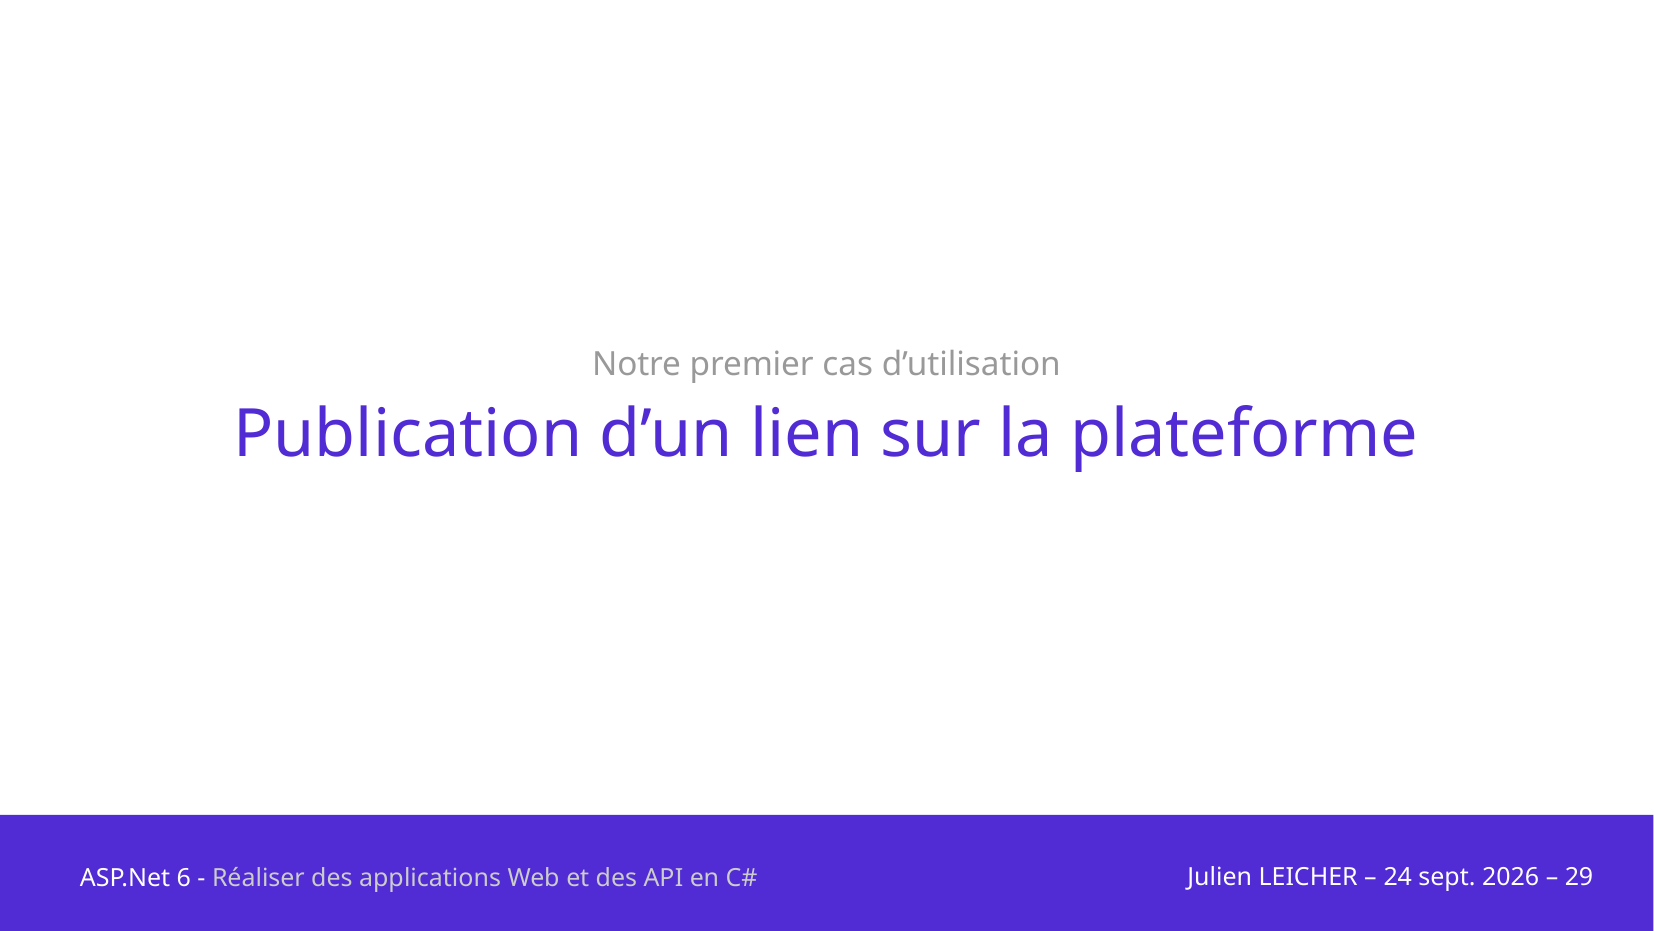

Notre premier cas d’utilisation
Publication d’un lien sur la plateforme
Julien LEICHER – –
ASP.Net 6 - Réaliser des applications Web et des API en C#